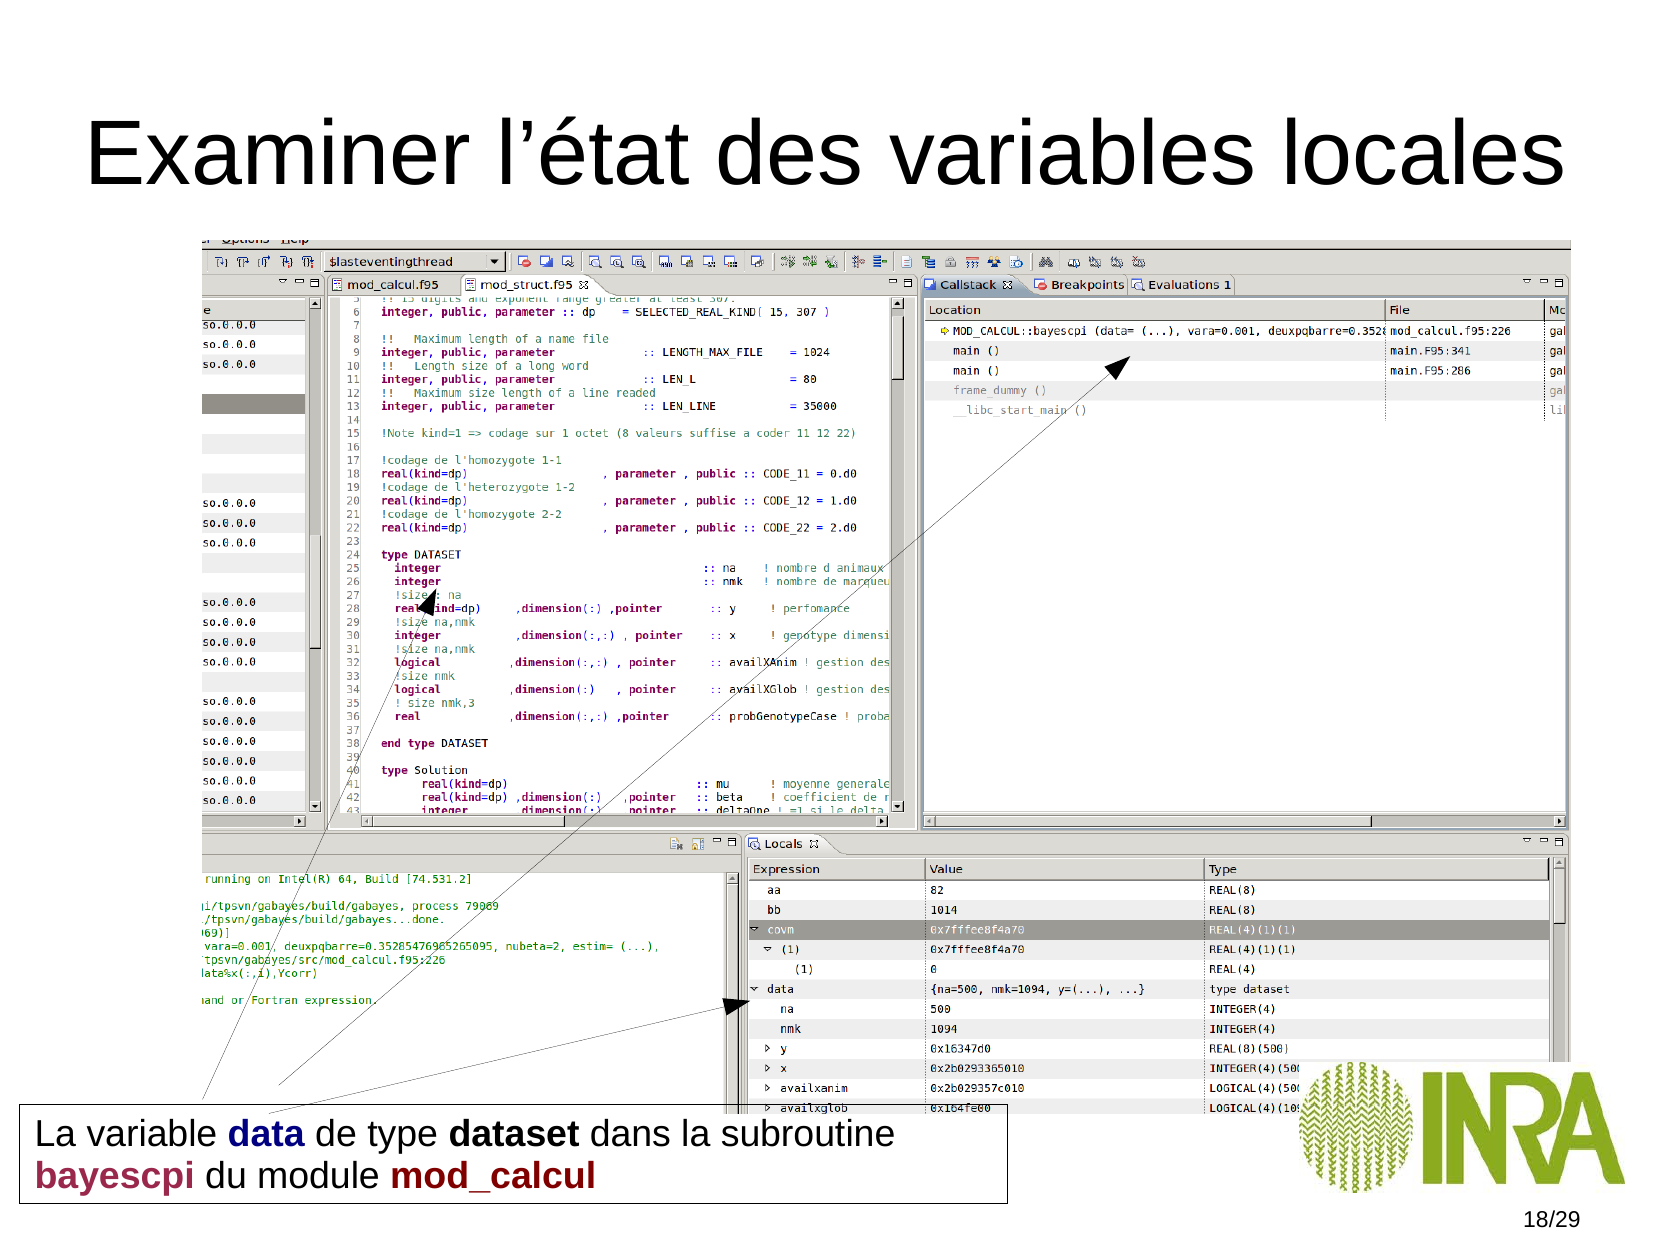

# Examiner l’état des variables locales
La variable data de type dataset dans la subroutine bayescpi du module mod_calcul